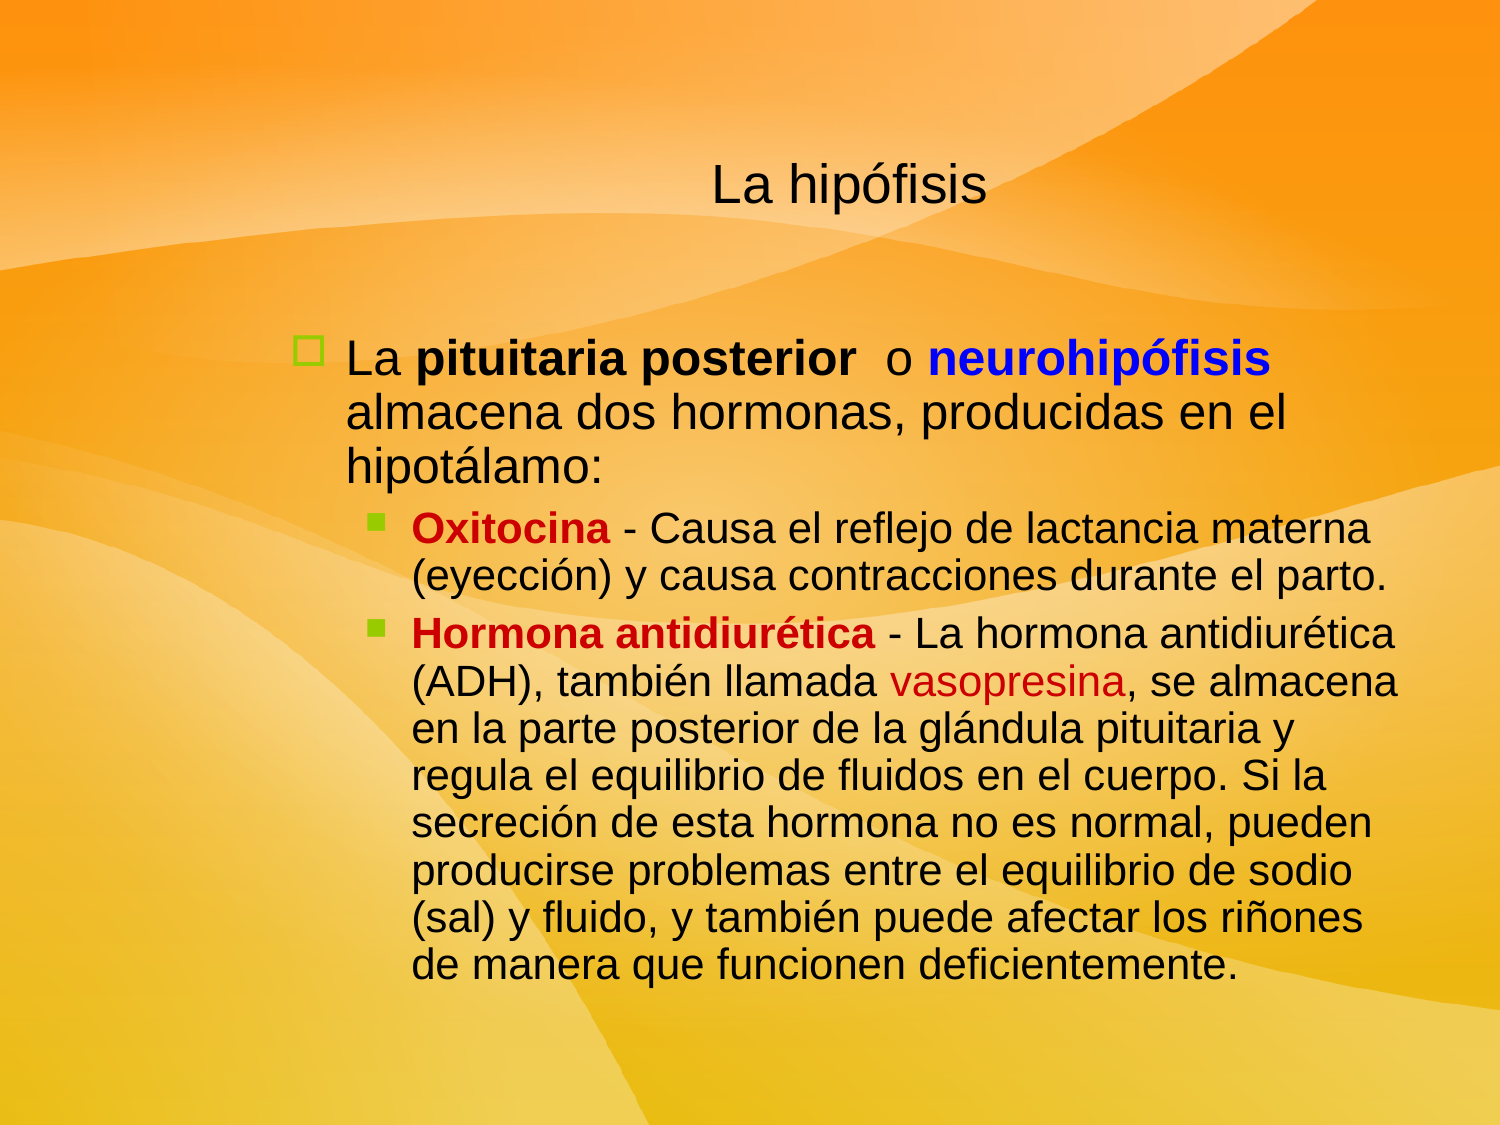

# La hipófisis
La pituitaria posterior o neurohipófisis almacena dos hormonas, producidas en el hipotálamo:
Oxitocina - Causa el reflejo de lactancia materna (eyección) y causa contracciones durante el parto.
Hormona antidiurética - La hormona antidiurética (ADH), también llamada vasopresina, se almacena en la parte posterior de la glándula pituitaria y regula el equilibrio de fluidos en el cuerpo. Si la secreción de esta hormona no es normal, pueden producirse problemas entre el equilibrio de sodio (sal) y fluido, y también puede afectar los riñones de manera que funcionen deficientemente.